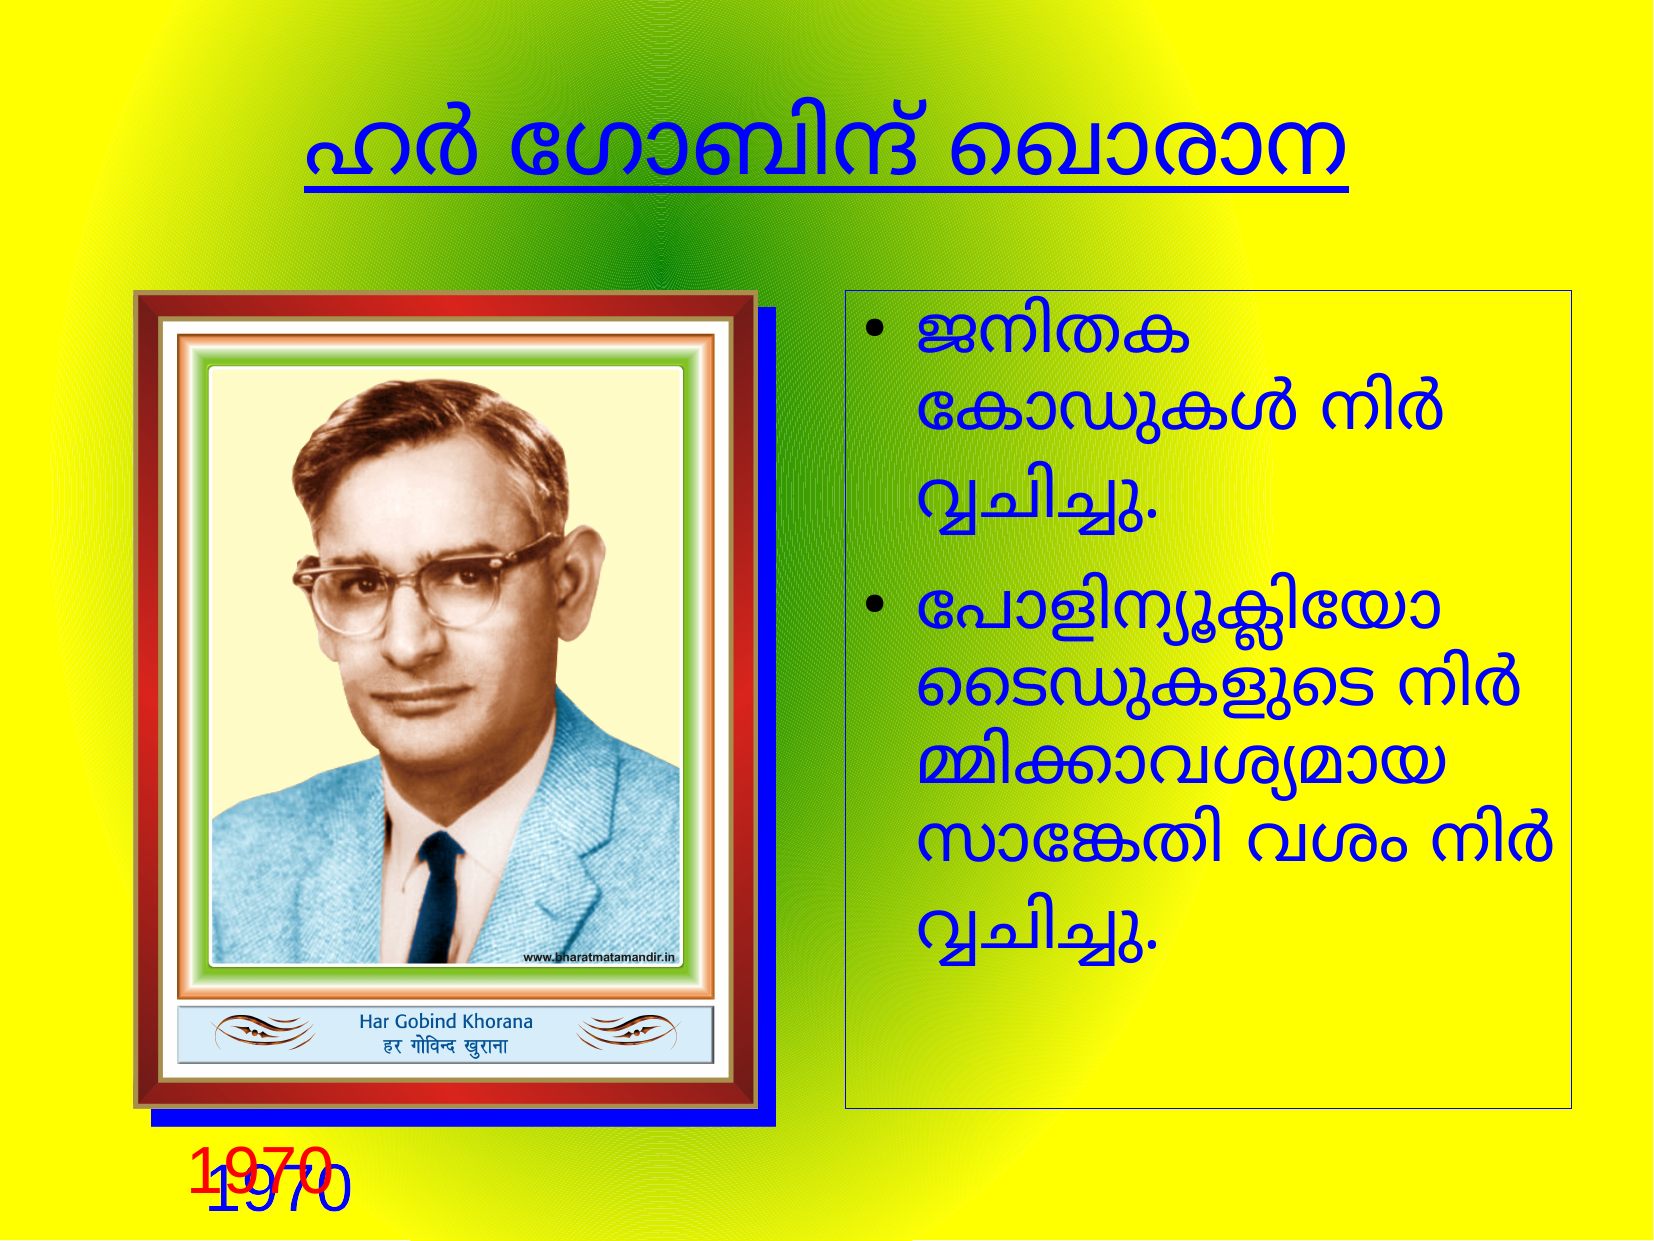

# ഹര്‍ ഗോബിന്ദ് ഖൊരാന
ജനിതക കോഡുകള്‍ നിര്‍വ്വചിച്ചു.
പോളിന്യൂക്ലിയോടൈഡുകളുടെ നിര്‍മ്മിക്കാവശ്യമായ സാങ്കേതി വശം നിര്‍വ്വചിച്ചു.
1970